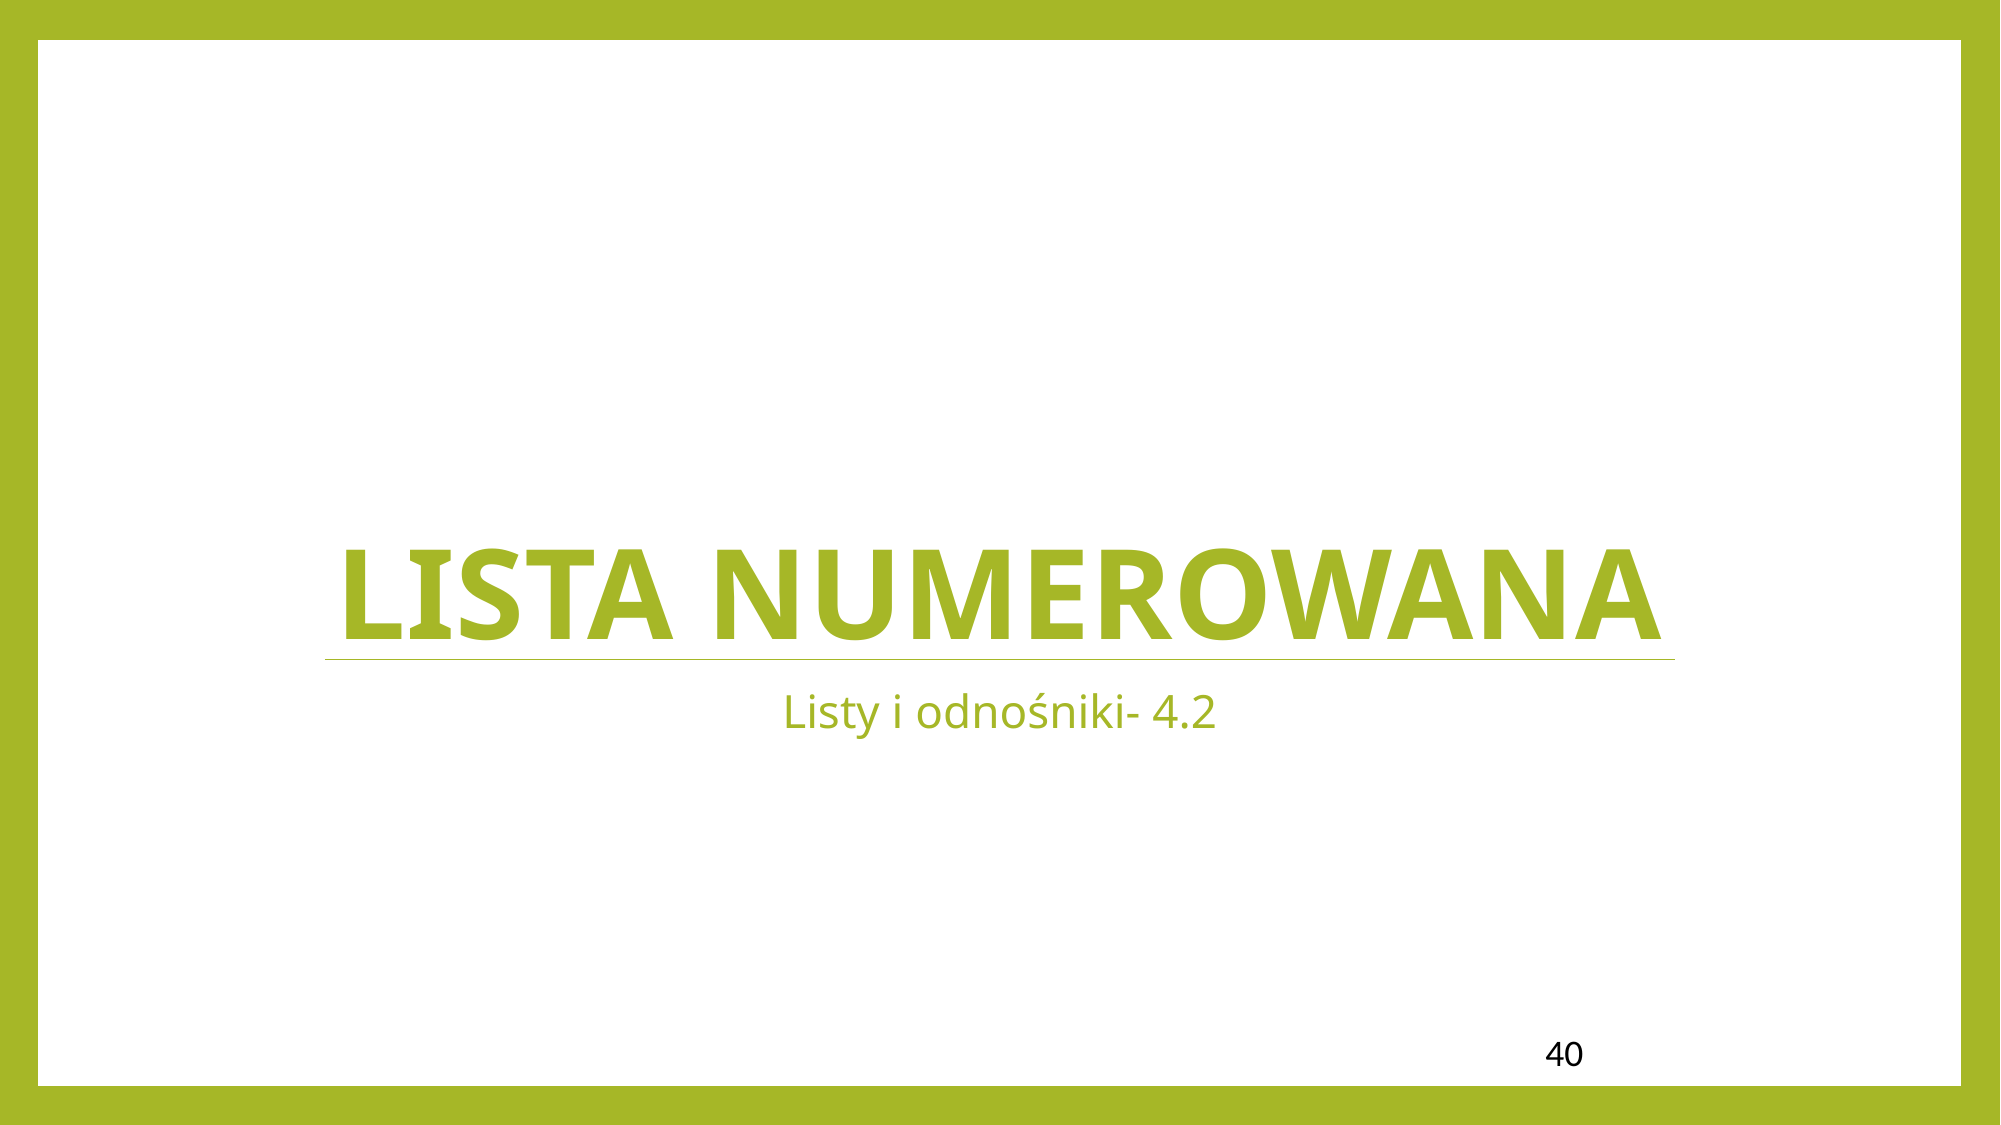

# Lista NUMEROWANA
Listy i odnośniki- 4.2